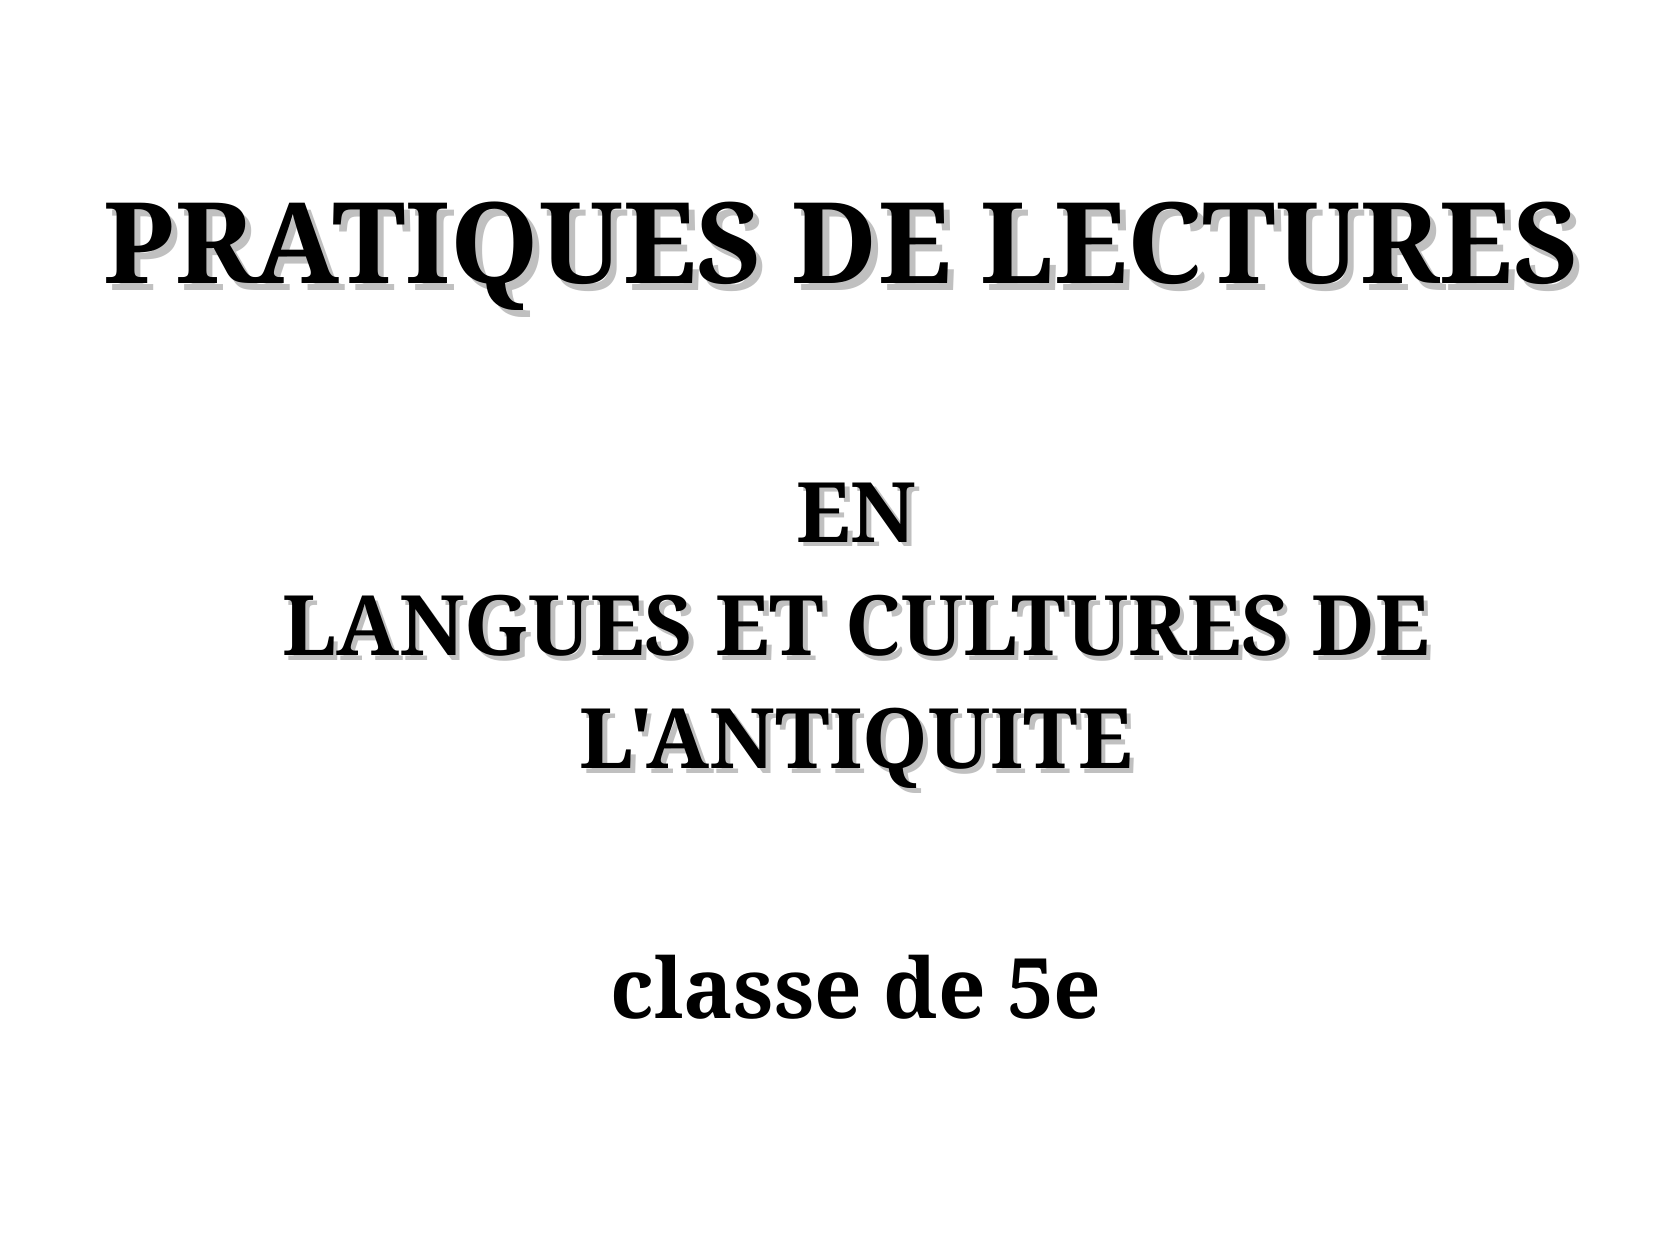

#
PRATIQUES DE LECTURES
EN
LANGUES ET CULTURES DE L'ANTIQUITE
classe de 5e